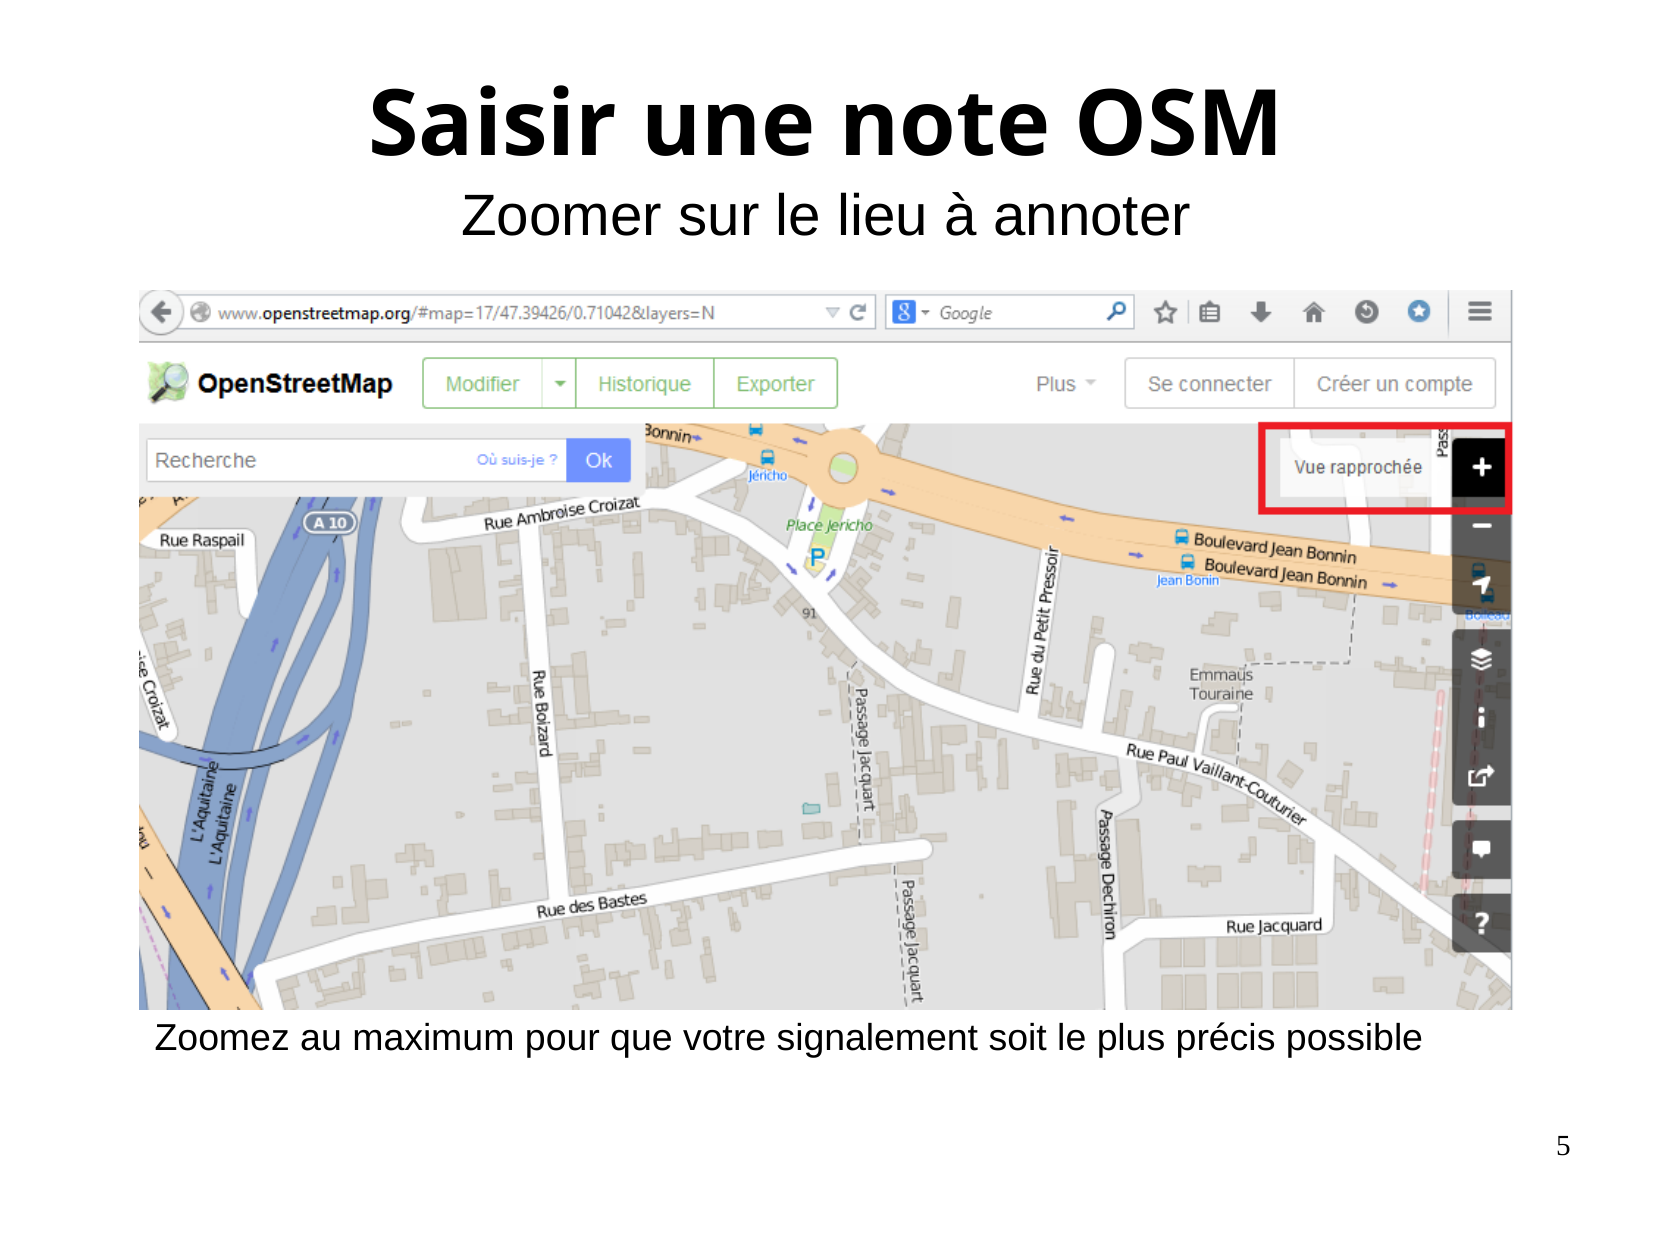

# Saisir une note OSM Zoomer sur le lieu à annoter
Zoomez au maximum pour que votre signalement soit le plus précis possible
5